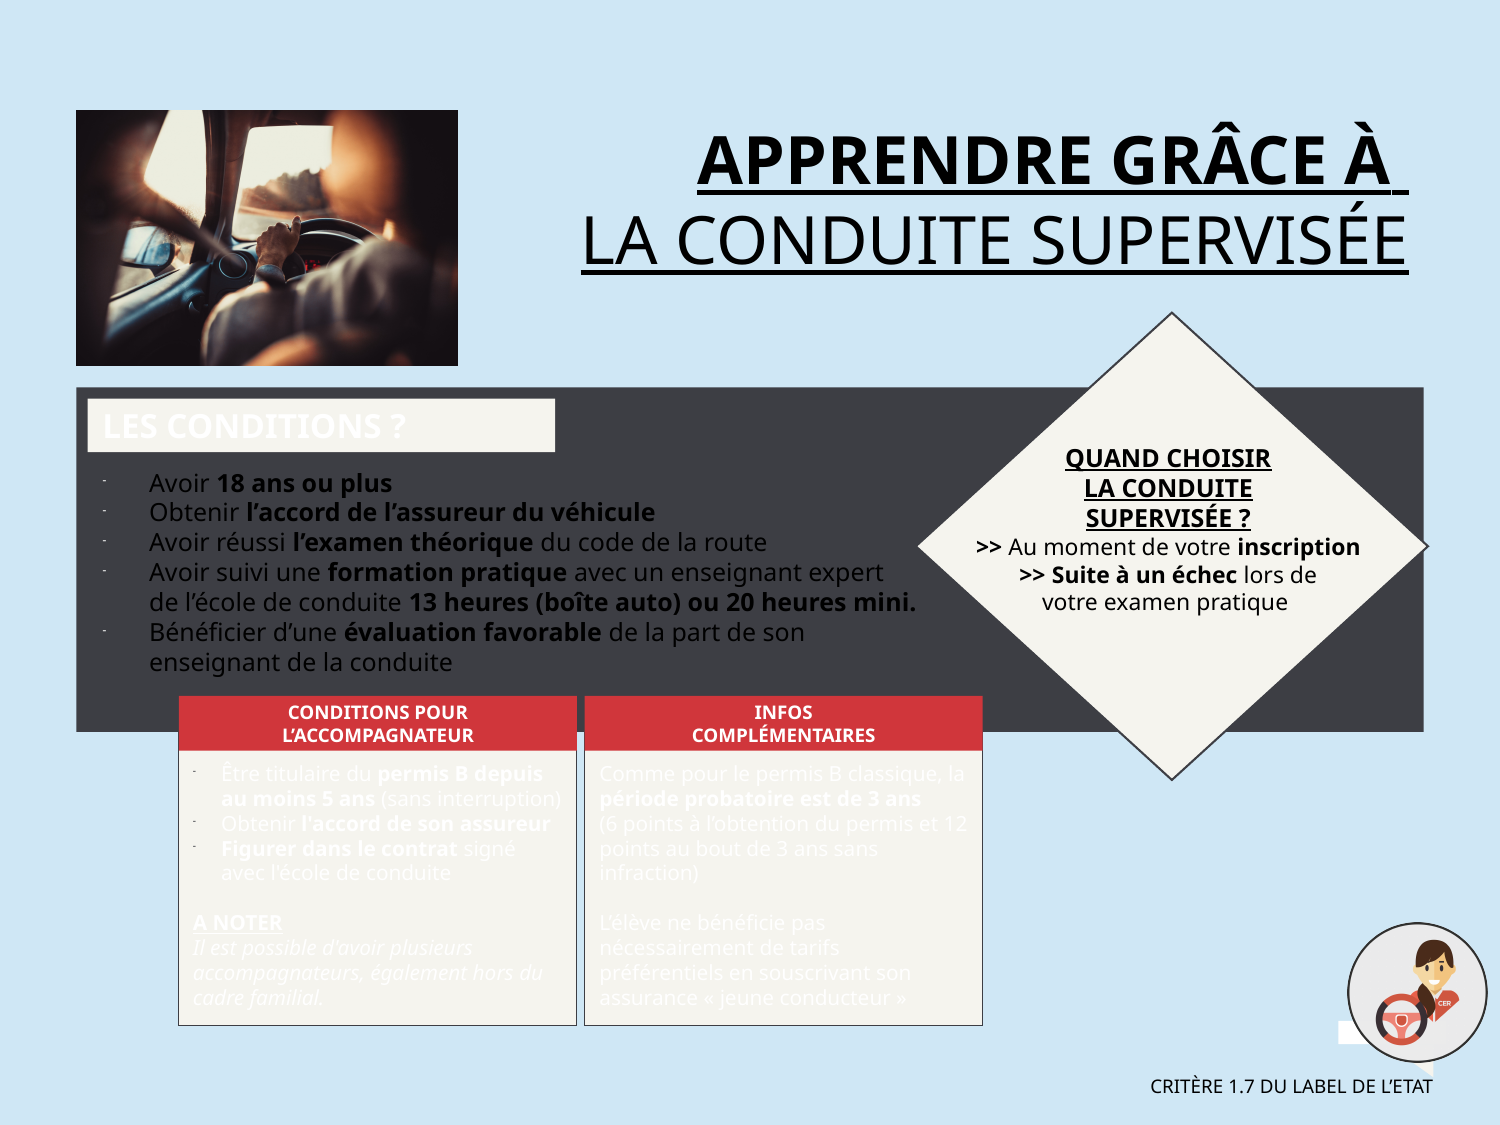

APPRENDRE GRÂCE À
LA CONDUITE SUPERVISÉE
LES CONDITIONS ?
QUAND CHOISIR
LA CONDUITE SUPERVISÉE ?
Avoir 18 ans ou plus
Obtenir l’accord de l’assureur du véhicule
Avoir réussi l’examen théorique du code de la route
Avoir suivi une formation pratique avec un enseignant expert
de l’école de conduite 13 heures (boîte auto) ou 20 heures mini.
Bénéficier d’une évaluation favorable de la part de son
enseignant de la conduite
>> Au moment de votre inscription
>> Suite à un échec lors de
votre examen pratique
Être titulaire du permis B depuis au moins 5 ans (sans interruption)
Obtenir l'accord de son assureur
Figurer dans le contrat signé avec l'école de conduite
A NOTER
Il est possible d'avoir plusieurs accompagnateurs, également hors du cadre familial.
Comme pour le permis B classique, la période probatoire est de 3 ans
(6 points à l’obtention du permis et 12 points au bout de 3 ans sans infraction)
L’élève ne bénéficie pas nécessairement de tarifs préférentiels en souscrivant son assurance « jeune conducteur »
CONDITIONS POUR L’ACCOMPAGNATEUR
INFOS
COMPLÉMENTAIRES
CRITÈRE 1.7 DU LABEL DE L’ETAT